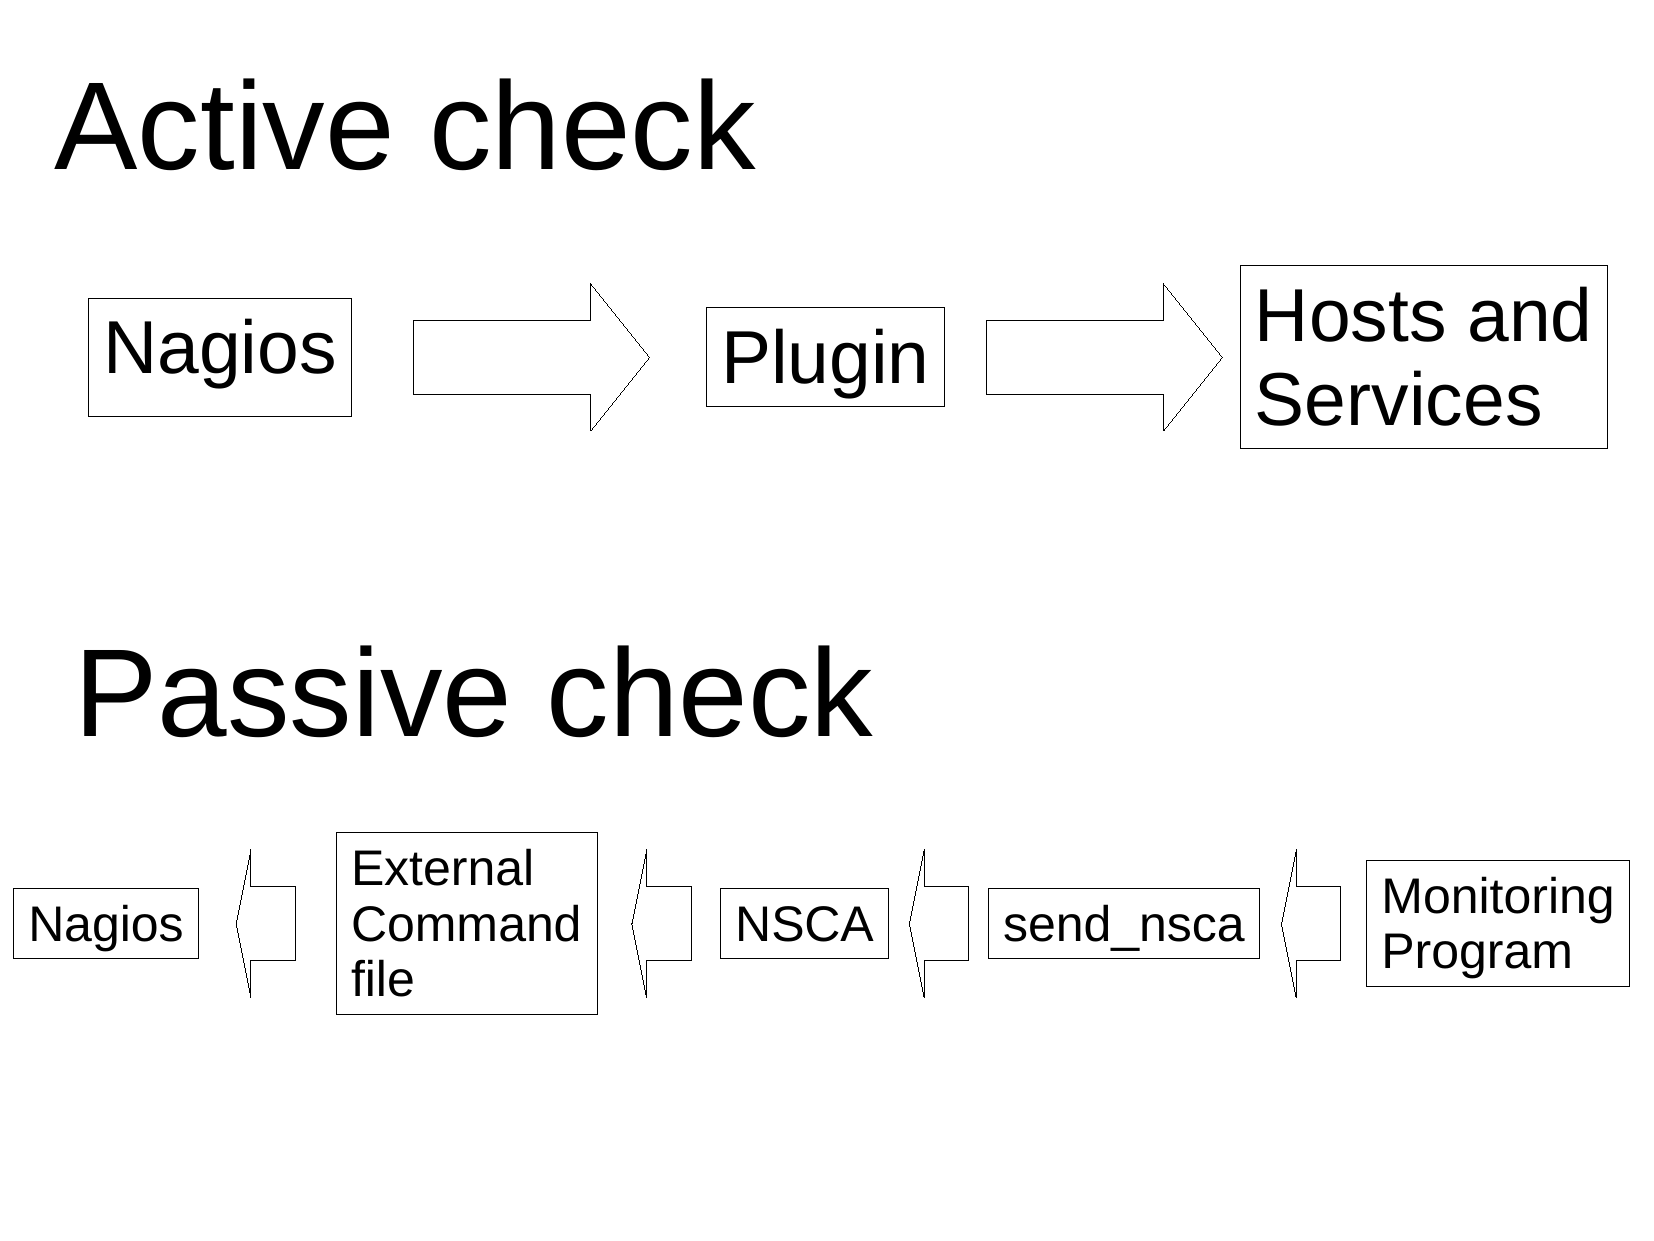

Active check
Hosts and
Services
Nagios
Plugin
Passive check
External
Command
file
Monitoring
Program
Nagios
NSCA
send_nsca